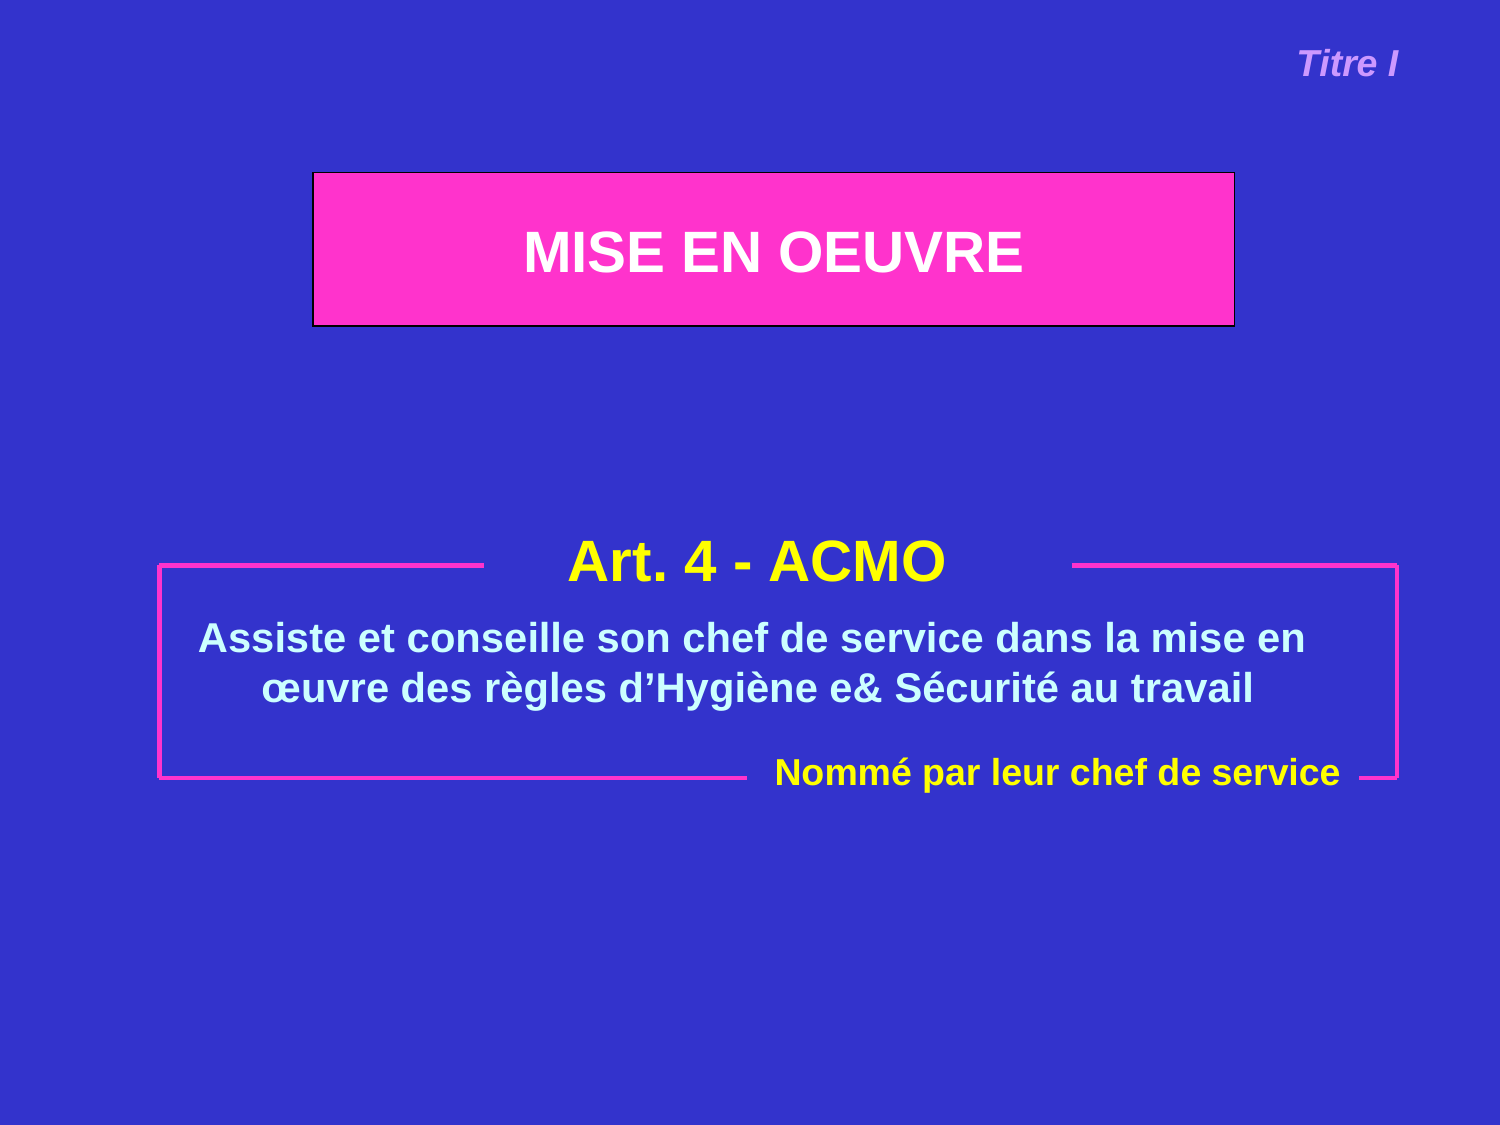

Titre I
MISE EN OEUVRE
Art. 4 - ACMO
Assiste et conseille son chef de service dans la mise en
œuvre des règles d’Hygiène e& Sécurité au travail
Nommé par leur chef de service